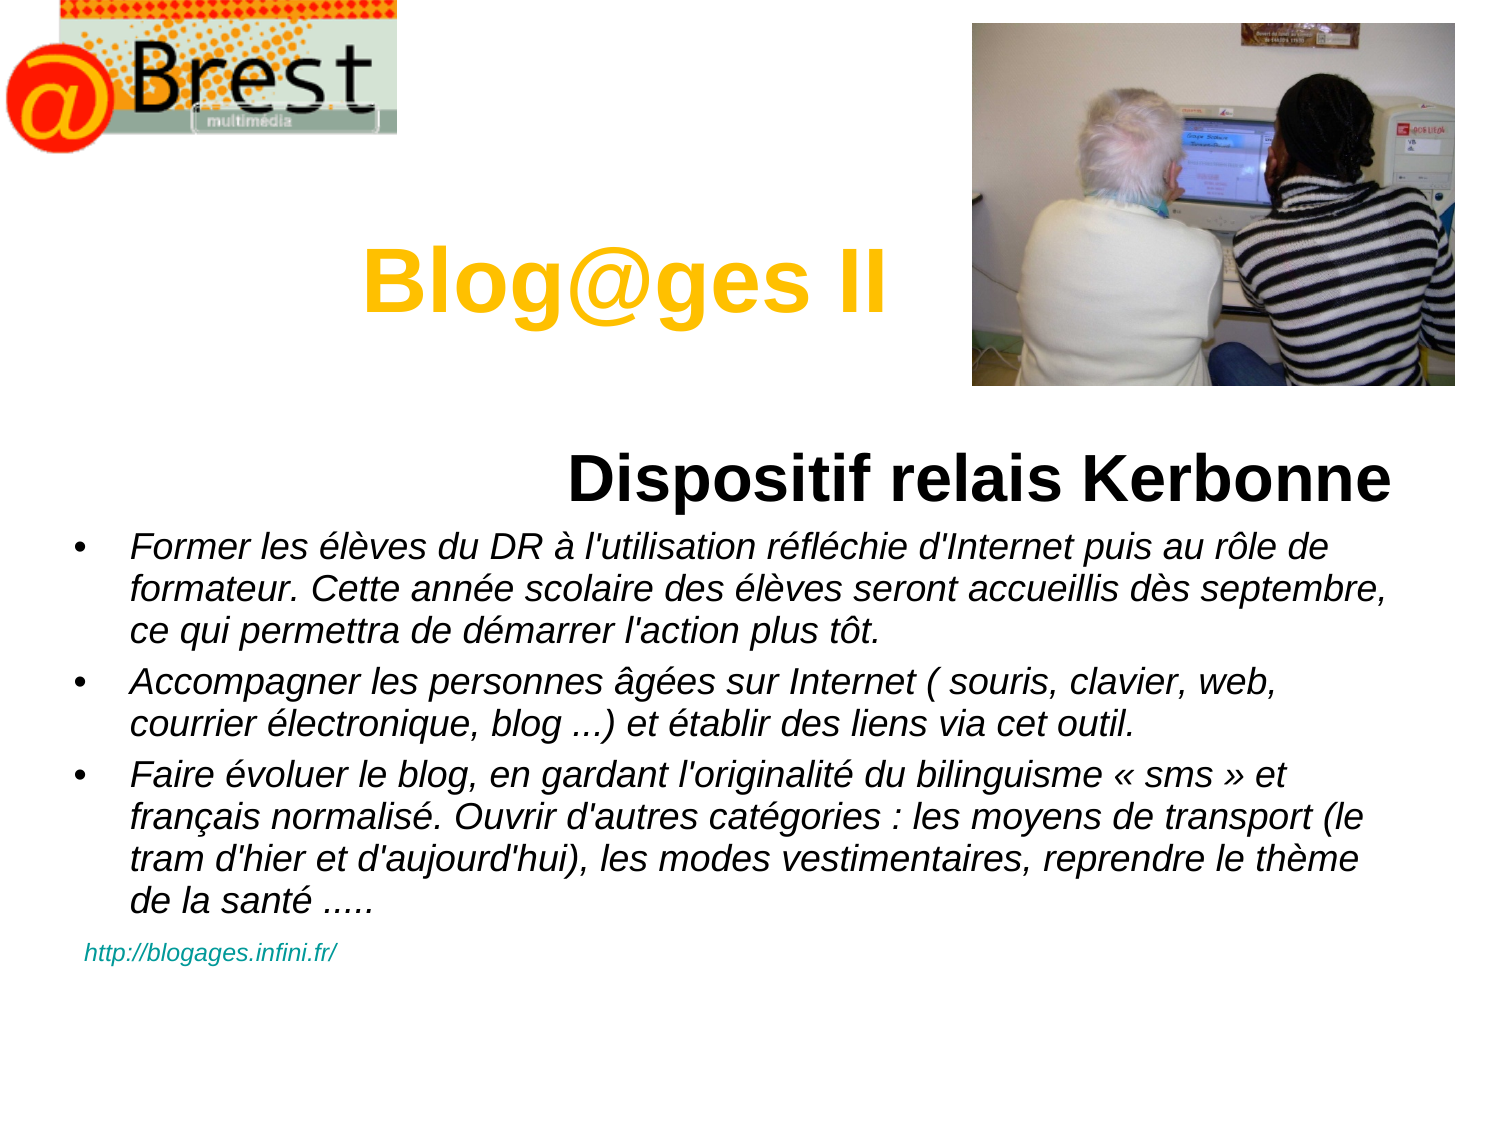

# Blog@ges II
Dispositif relais Kerbonne
Former les élèves du DR à l'utilisation réfléchie d'Internet puis au rôle de formateur. Cette année scolaire des élèves seront accueillis dès septembre, ce qui permettra de démarrer l'action plus tôt.
Accompagner les personnes âgées sur Internet ( souris, clavier, web, courrier électronique, blog ...) et établir des liens via cet outil.
Faire évoluer le blog, en gardant l'originalité du bilinguisme « sms » et français normalisé. Ouvrir d'autres catégories : les moyens de transport (le tram d'hier et d'aujourd'hui), les modes vestimentaires, reprendre le thème de la santé .....
 http://blogages.infini.fr/